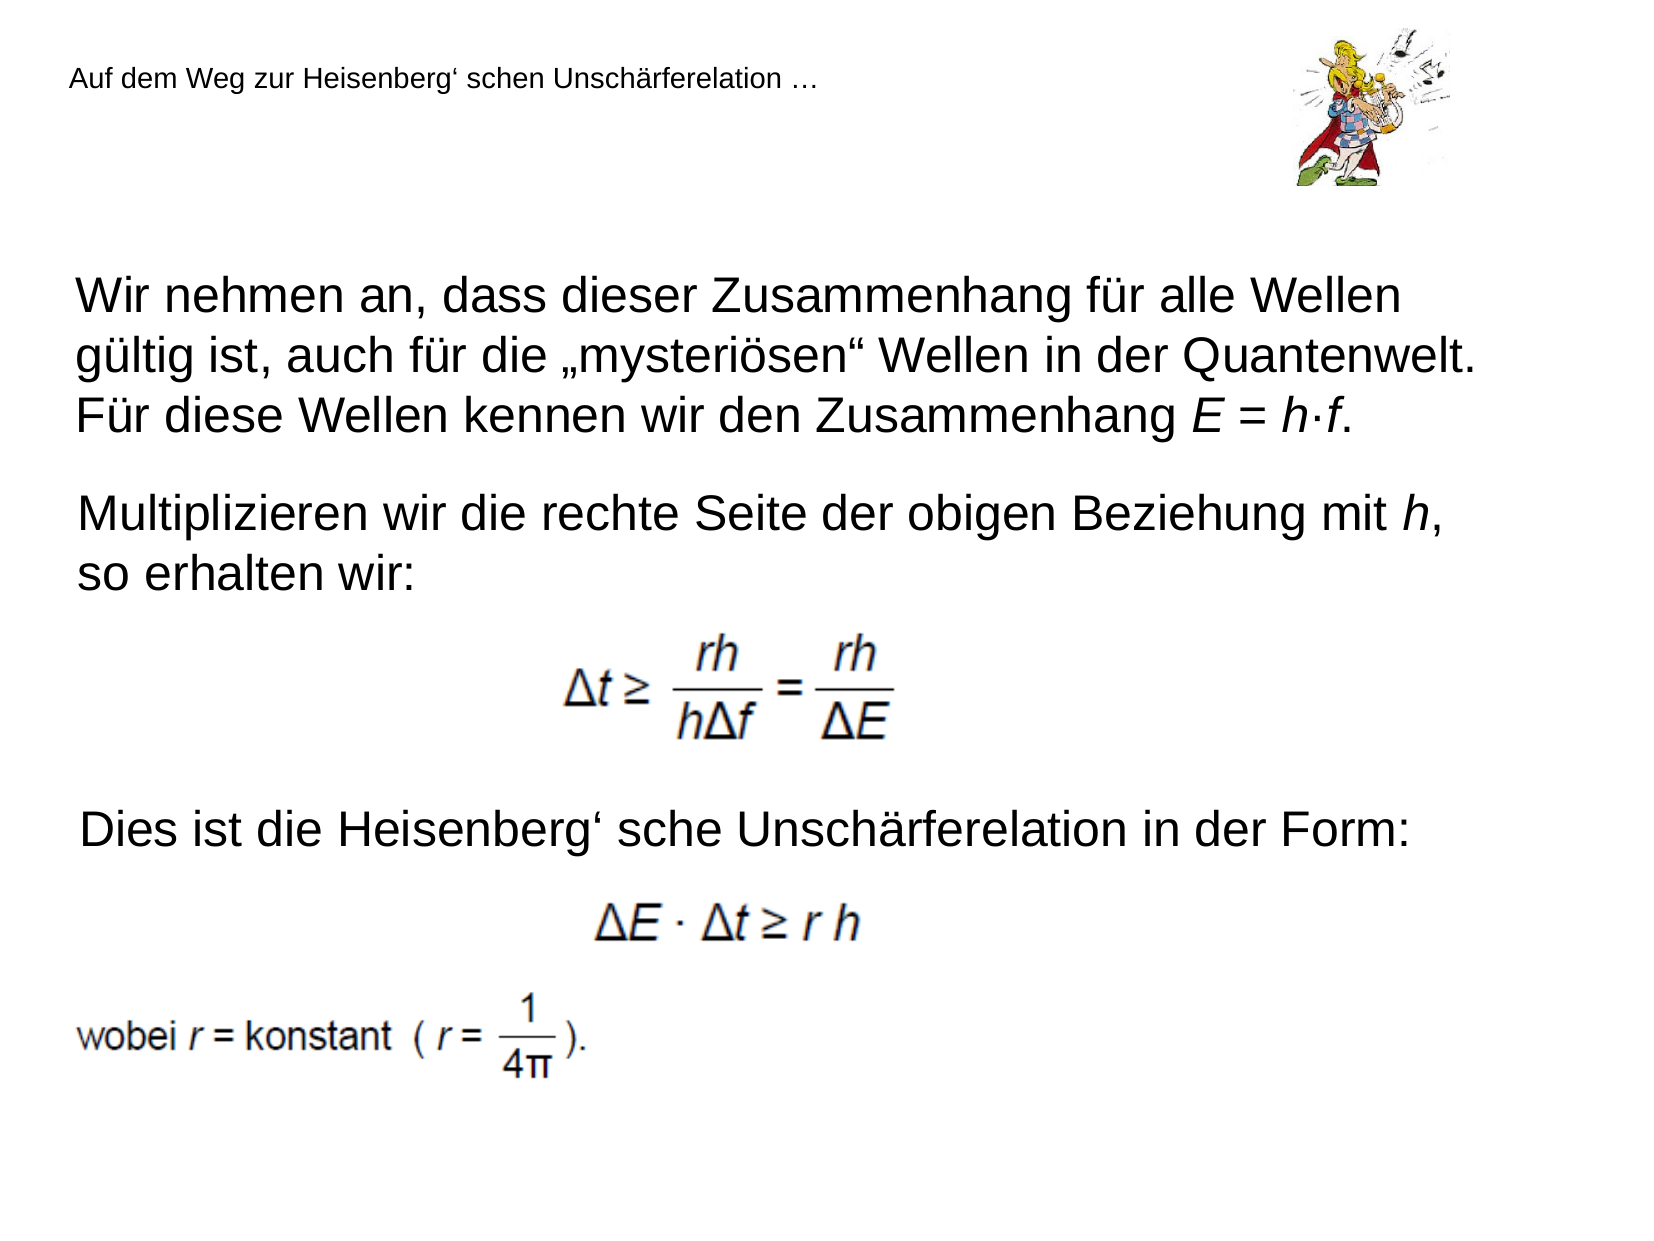

Auf dem Weg zur Heisenberg‘ schen Unschärferelation …
Wir nehmen an, dass dieser Zusammenhang für alle Wellen
gültig ist, auch für die „mysteriösen“ Wellen in der Quantenwelt.
Für diese Wellen kennen wir den Zusammenhang E = h·f.
Multiplizieren wir die rechte Seite der obigen Beziehung mit h,
so erhalten wir:
Dies ist die Heisenberg‘ sche Unschärferelation in der Form: